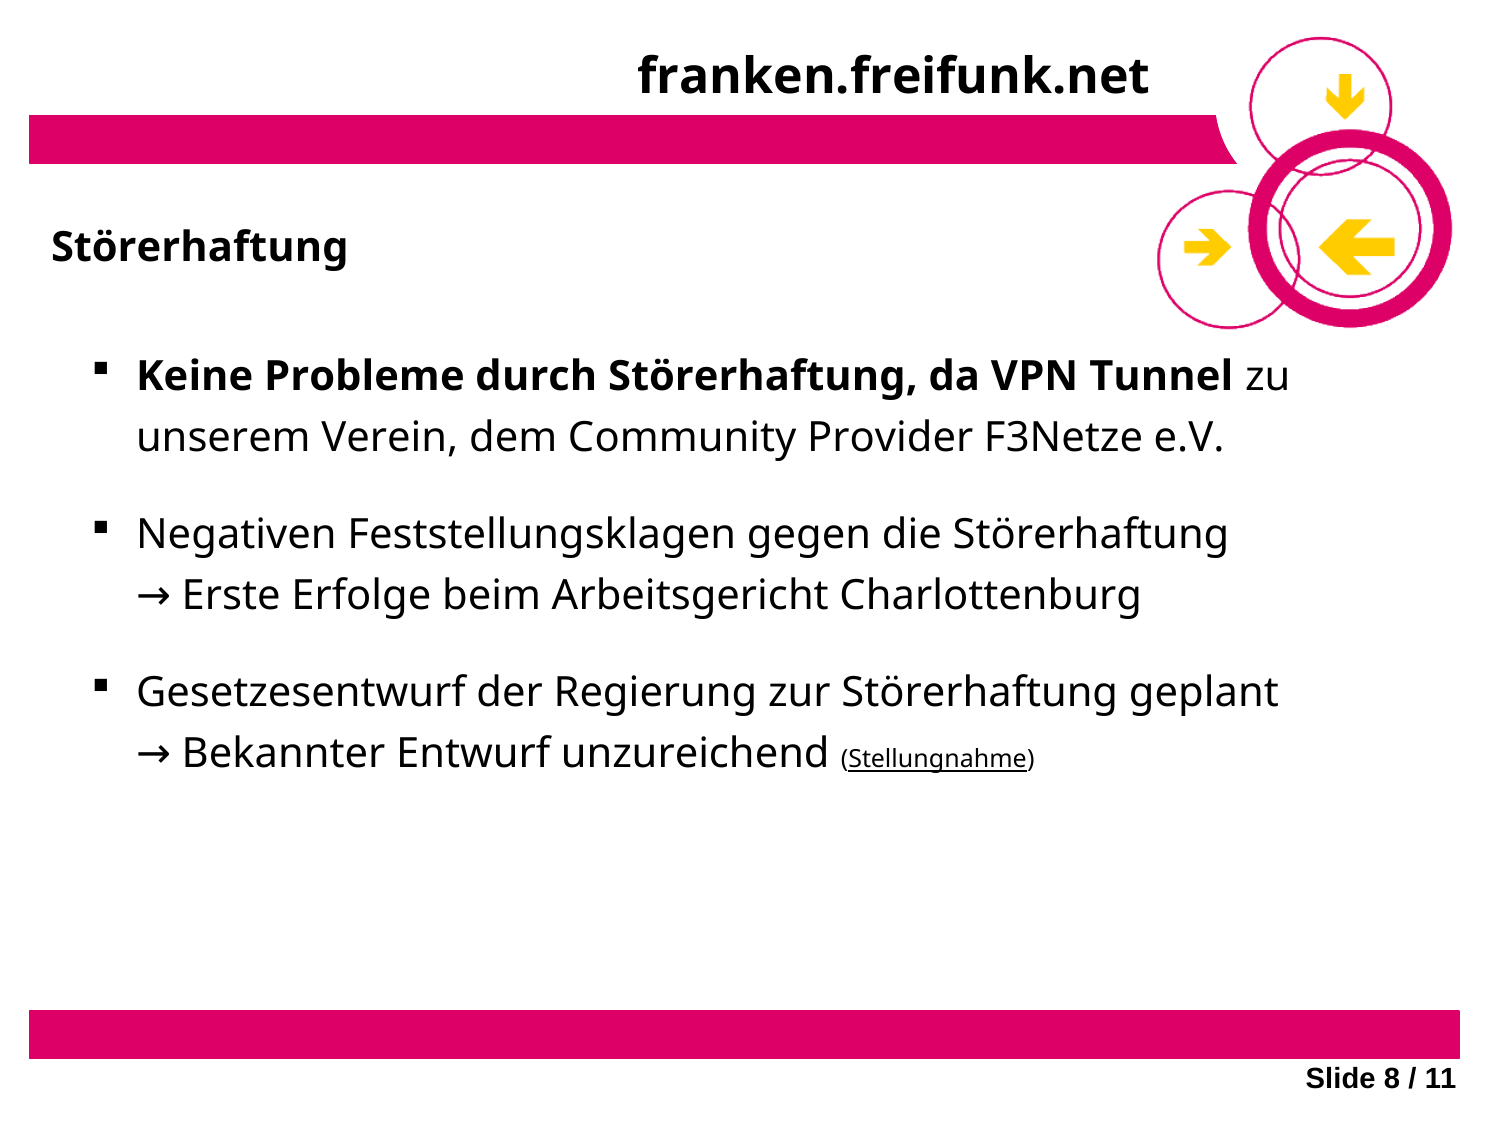

Störerhaftung
Keine Probleme durch Störerhaftung, da VPN Tunnel zu unserem Verein, dem Community Provider F3Netze e.V.
Negativen Feststellungsklagen gegen die Störerhaftung
→ Erste Erfolge beim Arbeitsgericht Charlottenburg
Gesetzesentwurf der Regierung zur Störerhaftung geplant
→ Bekannter Entwurf unzureichend (Stellungnahme)
8